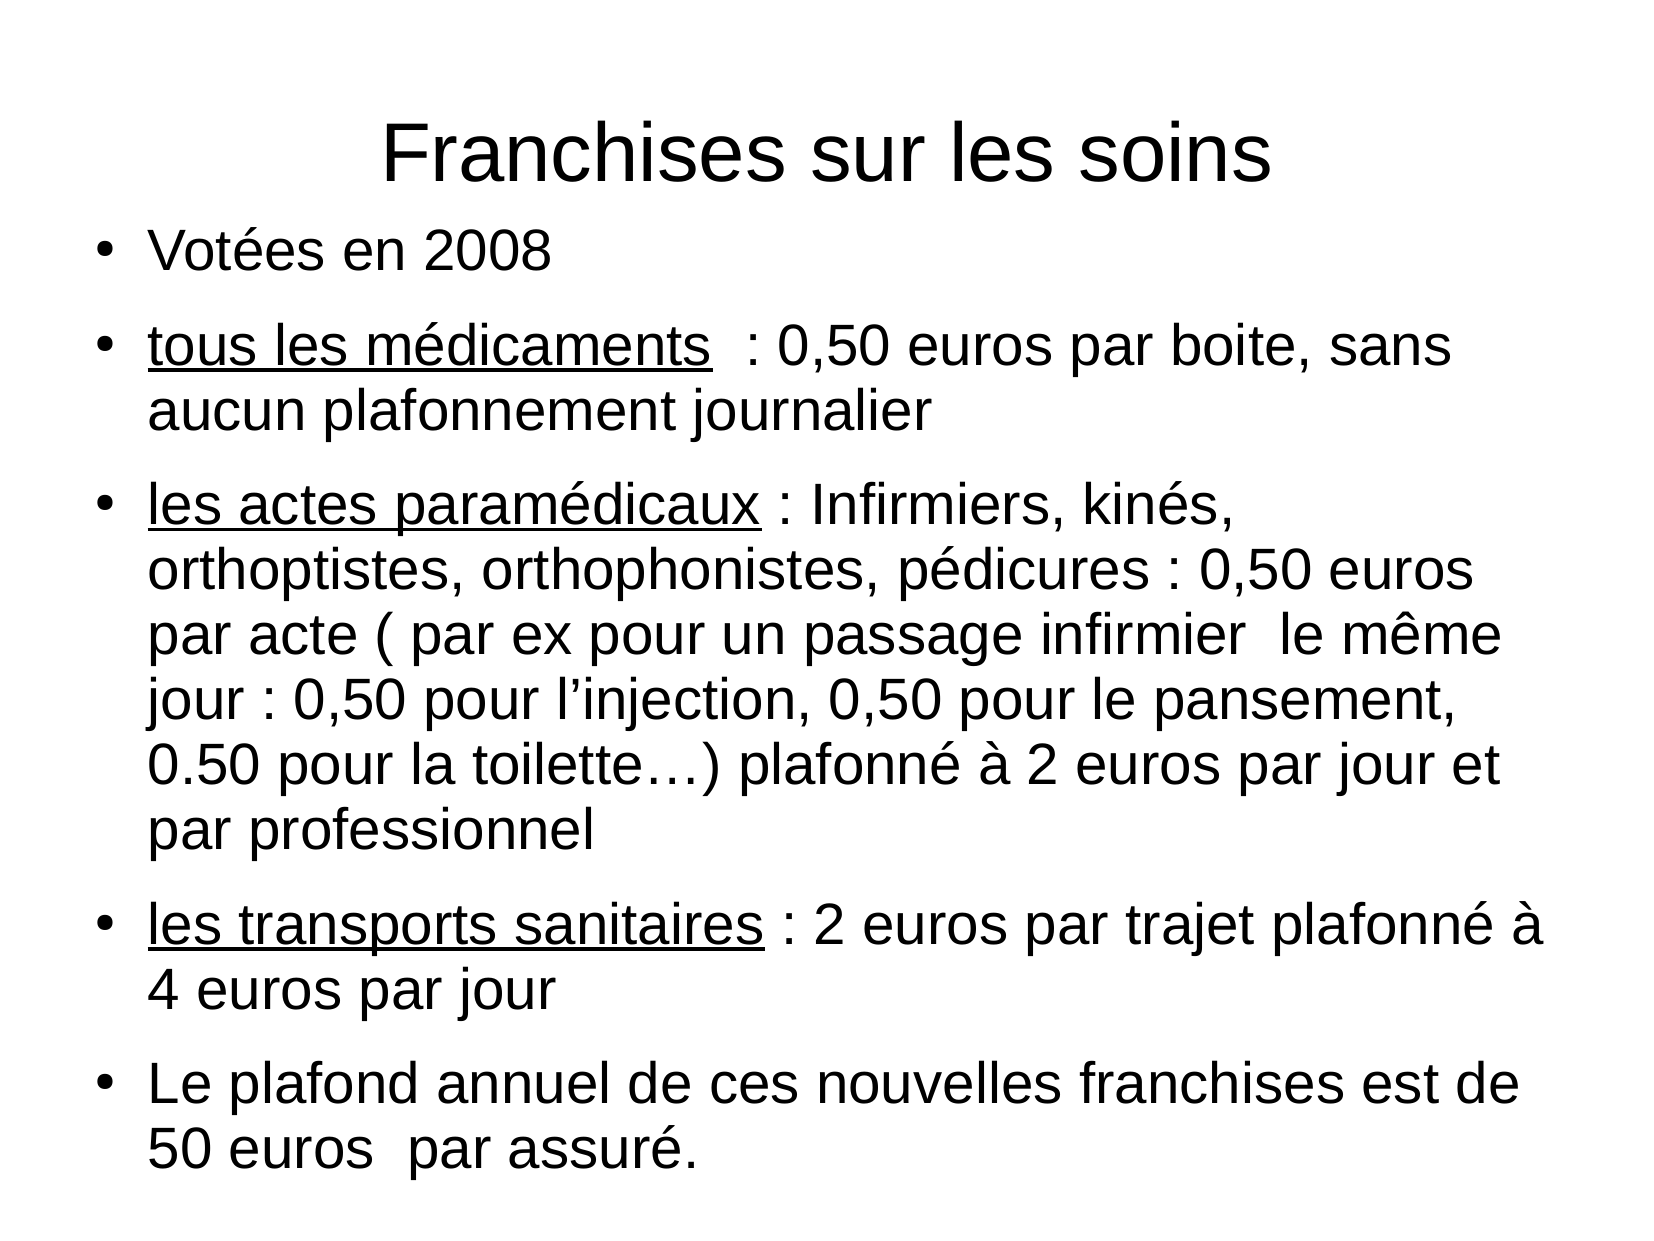

# Franchises sur les soins
Votées en 2008
tous les médicaments  : 0,50 euros par boite, sans aucun plafonnement journalier
les actes paramédicaux : Infirmiers, kinés, orthoptistes, orthophonistes, pédicures : 0,50 euros par acte ( par ex pour un passage infirmier  le même jour : 0,50 pour l’injection, 0,50 pour le pansement, 0.50 pour la toilette…) plafonné à 2 euros par jour et par professionnel
les transports sanitaires : 2 euros par trajet plafonné à 4 euros par jour
Le plafond annuel de ces nouvelles franchises est de 50 euros par assuré.